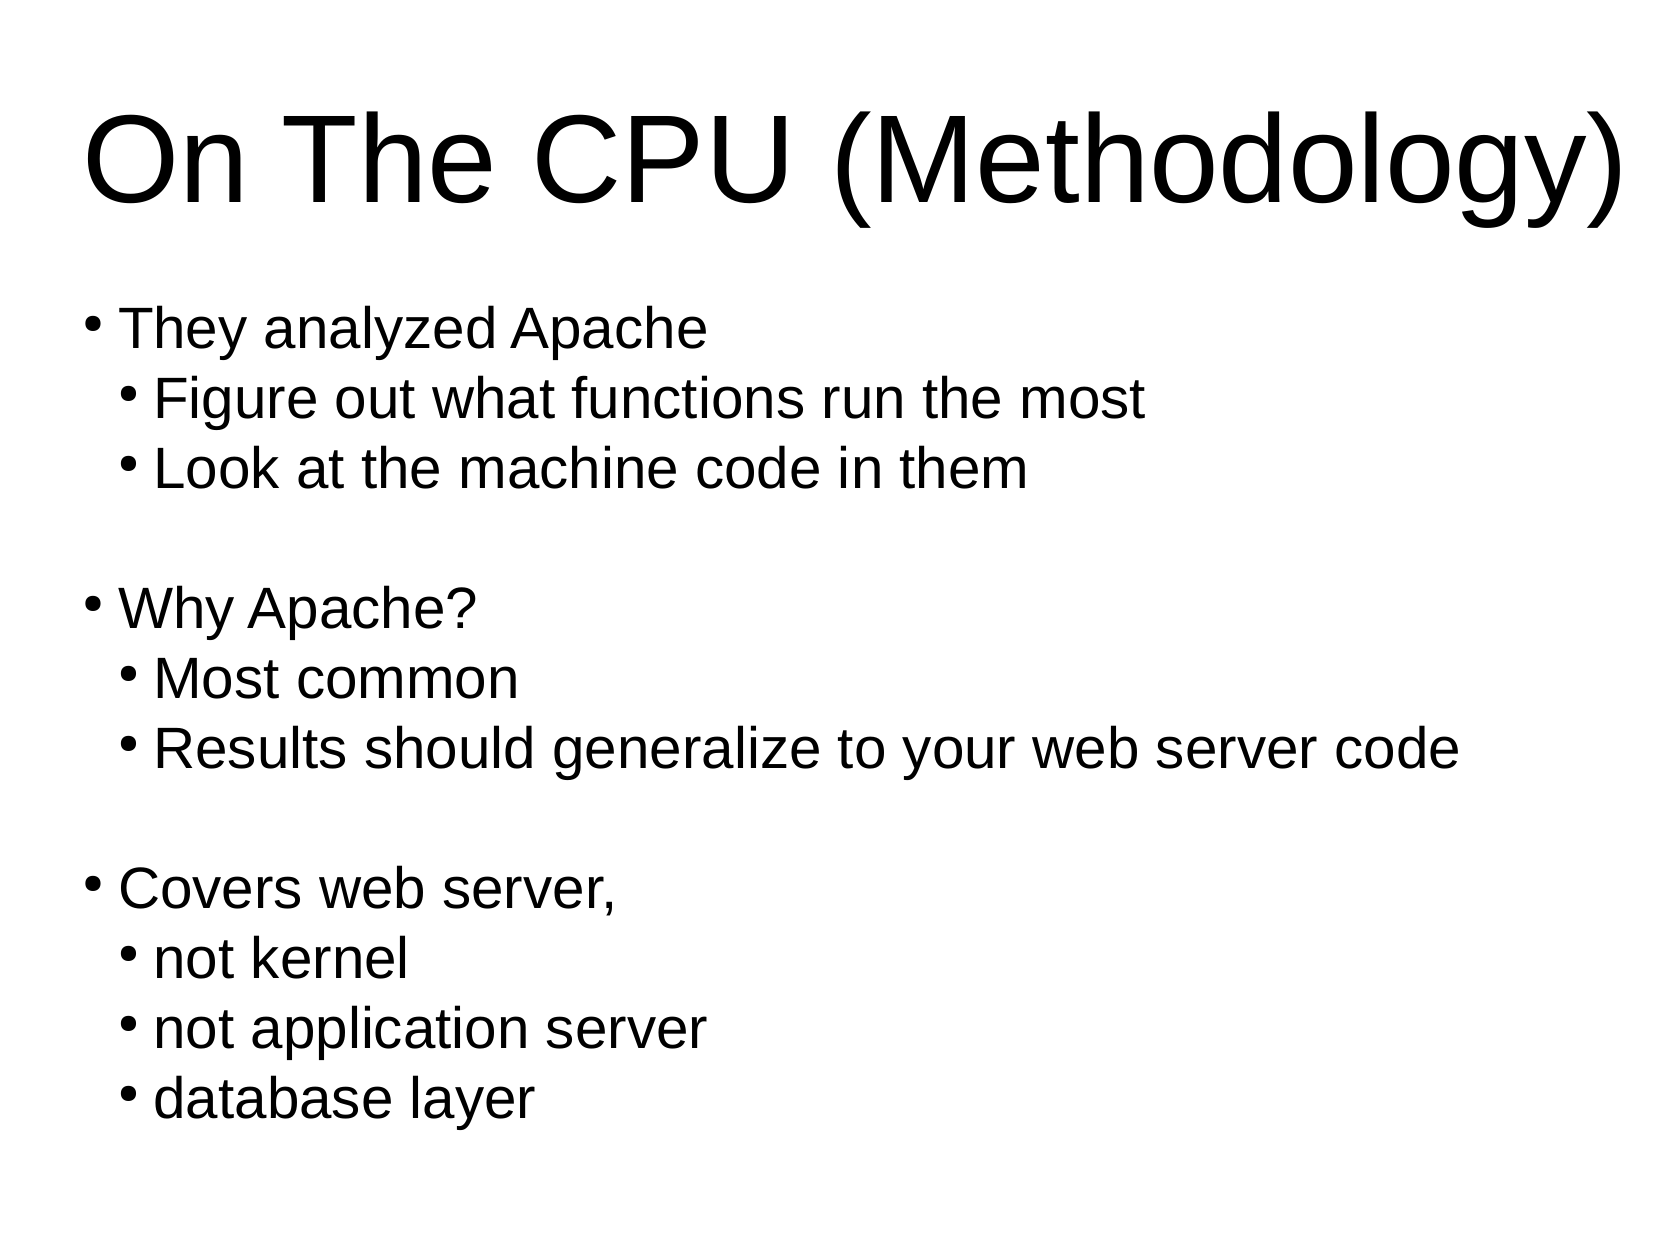

On The CPU (Methodology)
They analyzed Apache
Figure out what functions run the most
Look at the machine code in them
Why Apache?
Most common
Results should generalize to your web server code
Covers web server,
not kernel
not application server
database layer